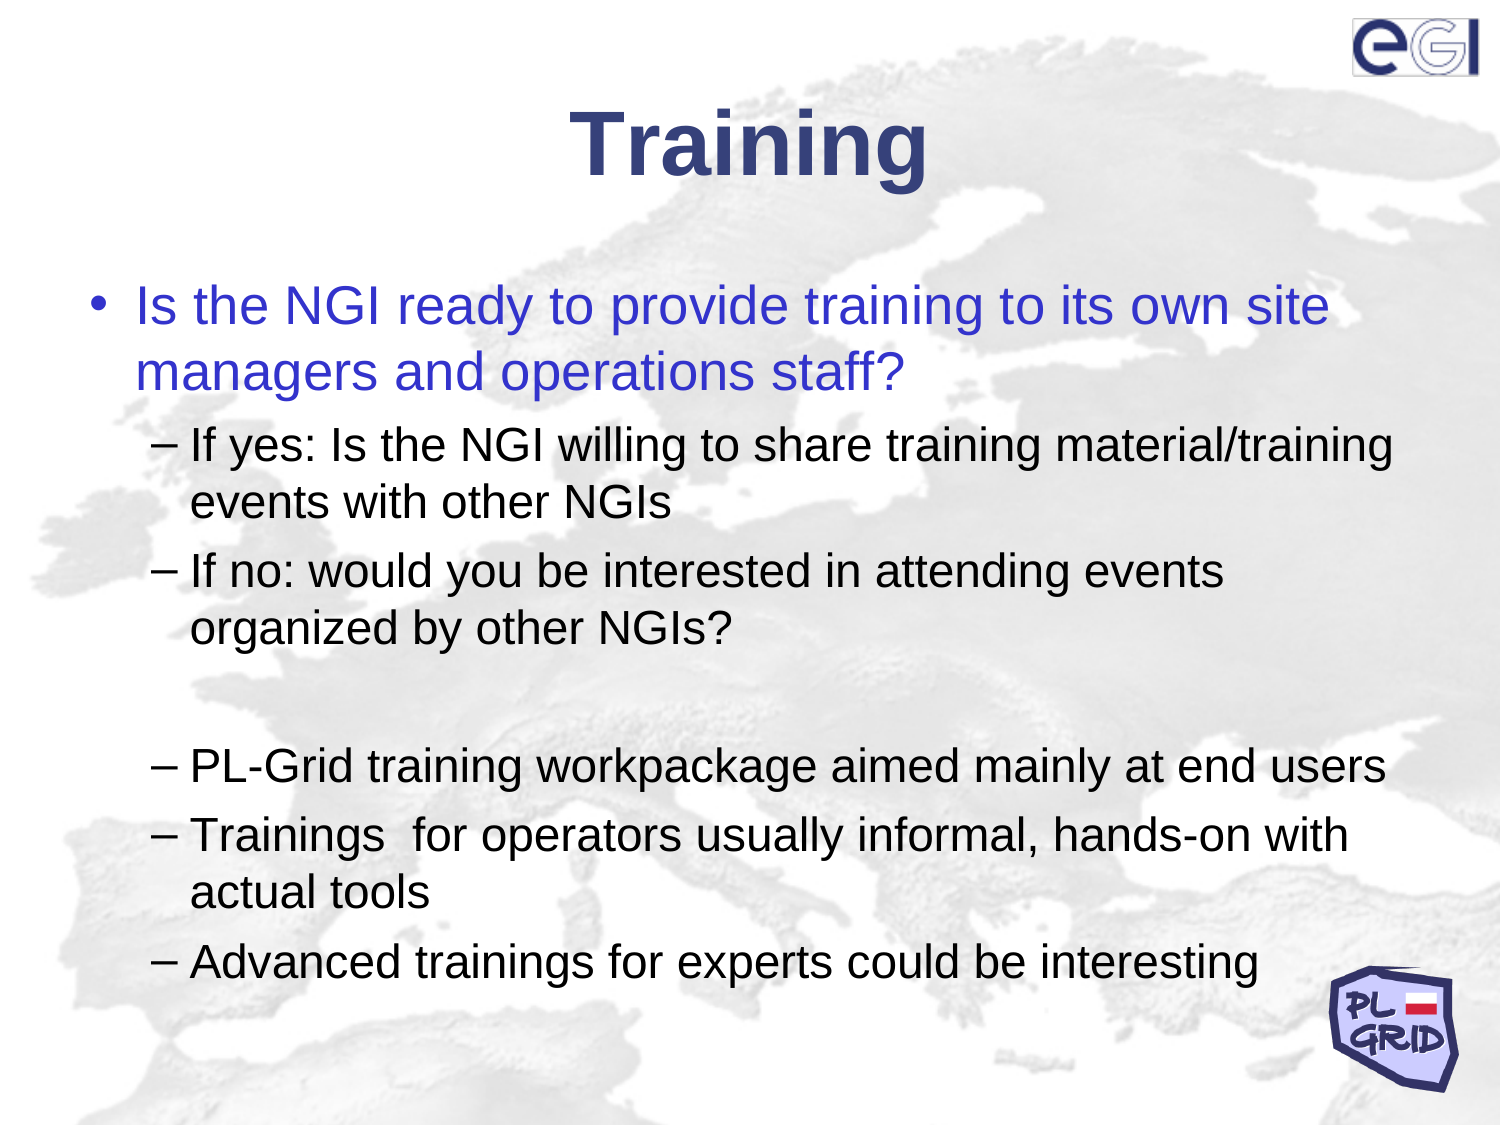

# Training
Is the NGI ready to provide training to its own site managers and operations staff?
If yes: Is the NGI willing to share training material/training events with other NGIs
If no: would you be interested in attending events organized by other NGIs?
PL-Grid training workpackage aimed mainly at end users
Trainings for operators usually informal, hands-on with actual tools
Advanced trainings for experts could be interesting